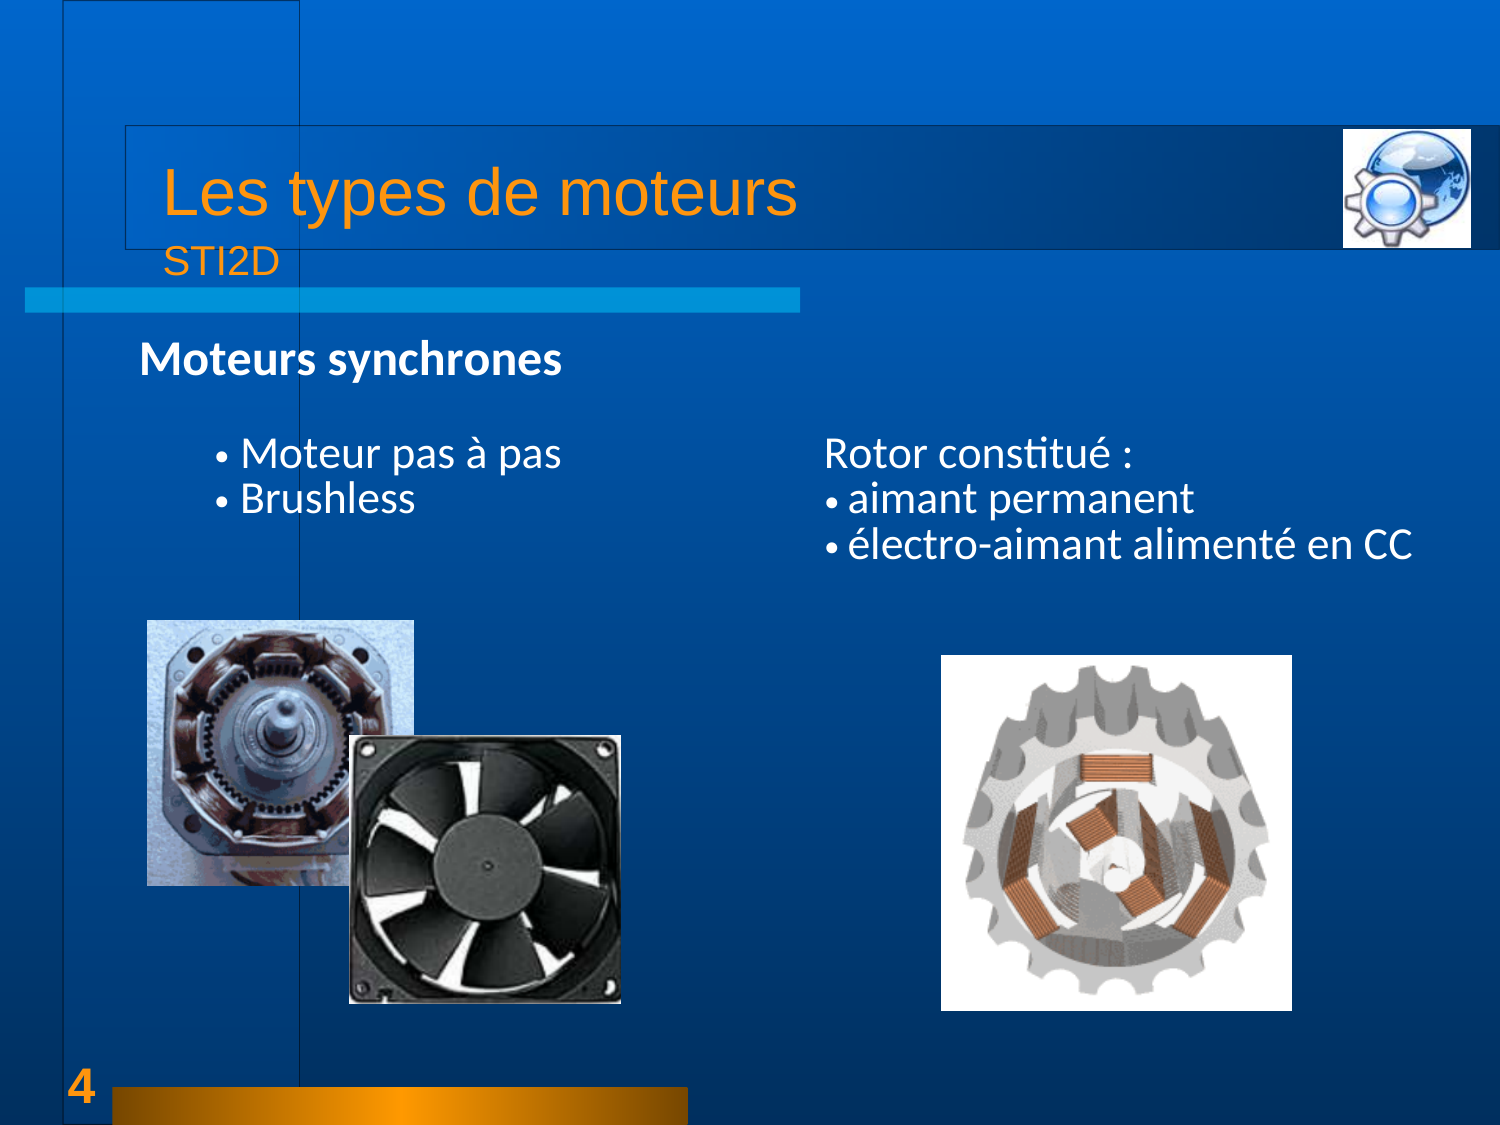

Moteurs synchrones
 Moteur pas à pas
 Brushless
Rotor constitué :
aimant permanent
électro-aimant alimenté en CC